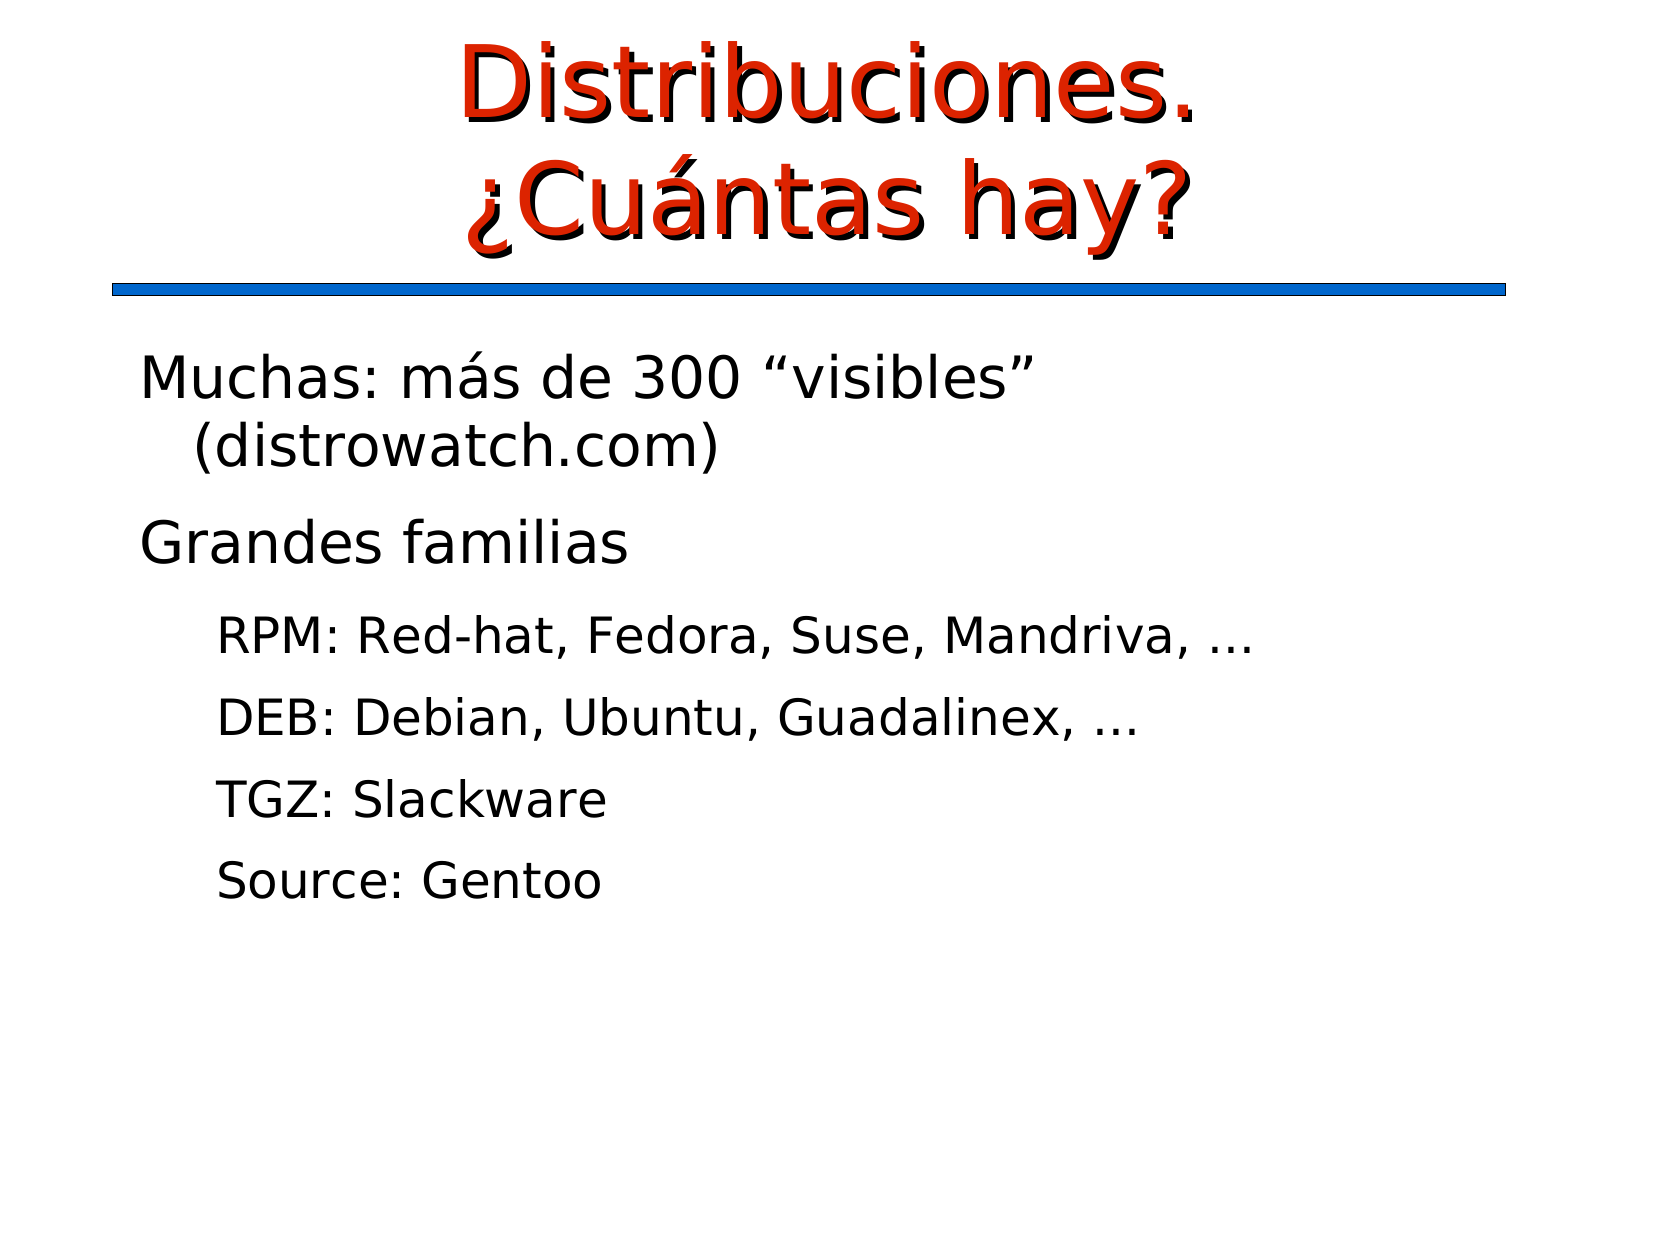

# Distribuciones. ¿Cuántas hay?
Muchas: más de 300 “visibles” (distrowatch.com)
Grandes familias
RPM: Red-hat, Fedora, Suse, Mandriva, ...
DEB: Debian, Ubuntu, Guadalinex, ...
TGZ: Slackware
Source: Gentoo